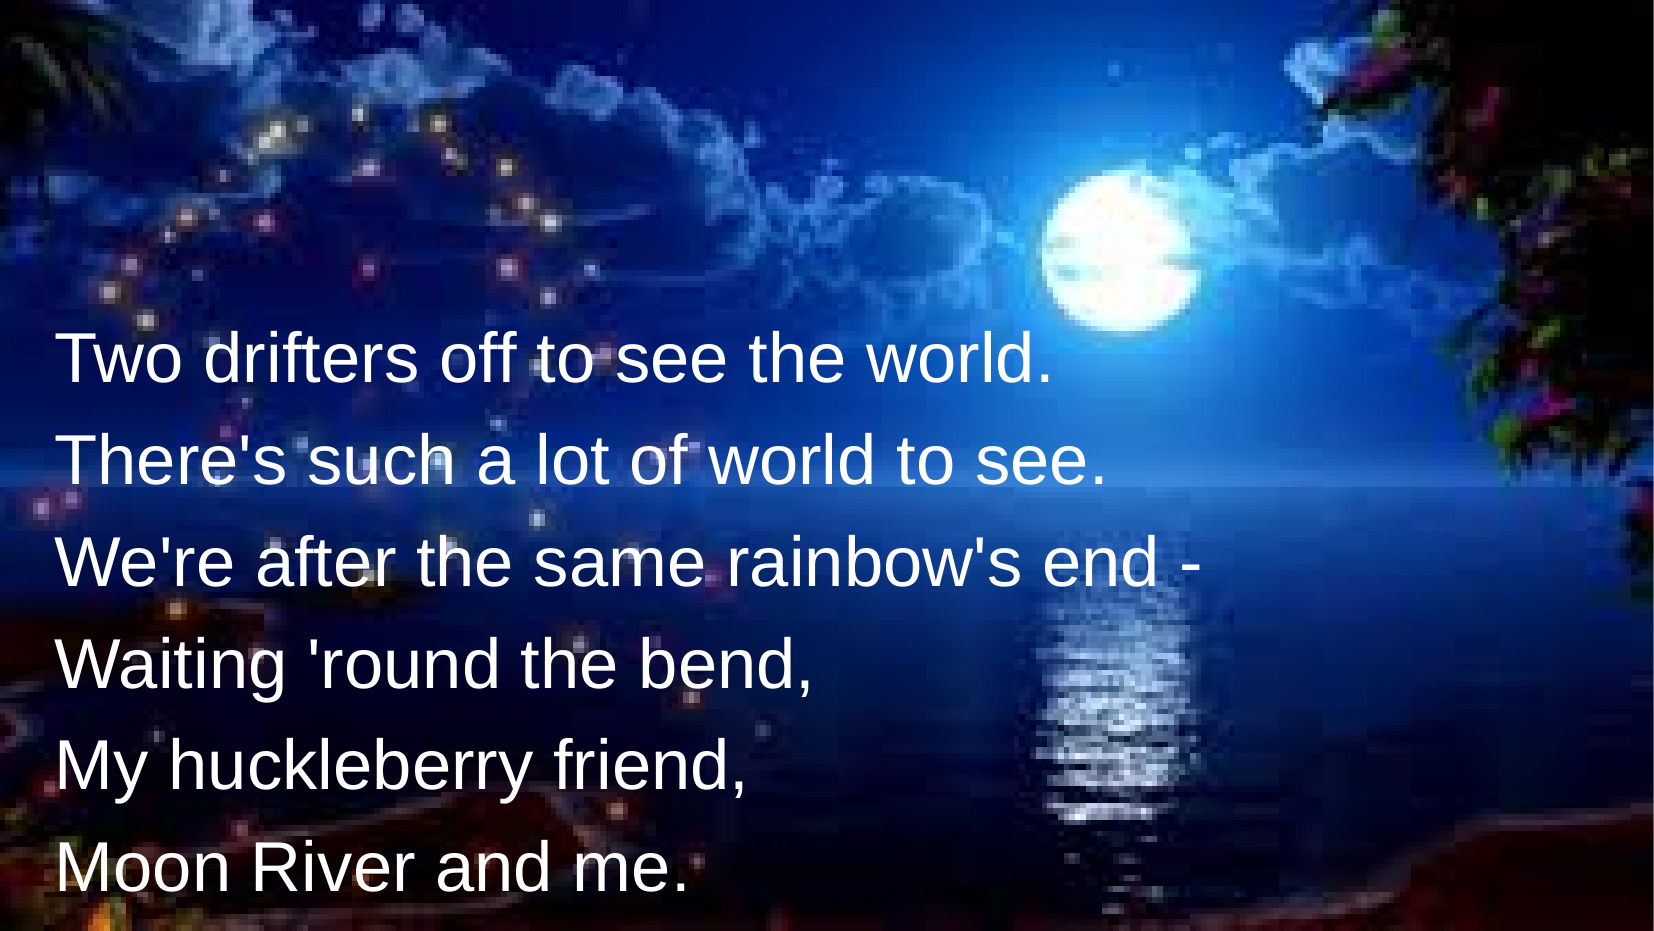

# Two drifters off to see the world.
There's such a lot of world to see.
We're after the same rainbow's end -
Waiting 'round the bend,
My huckleberry friend,
Moon River and me.